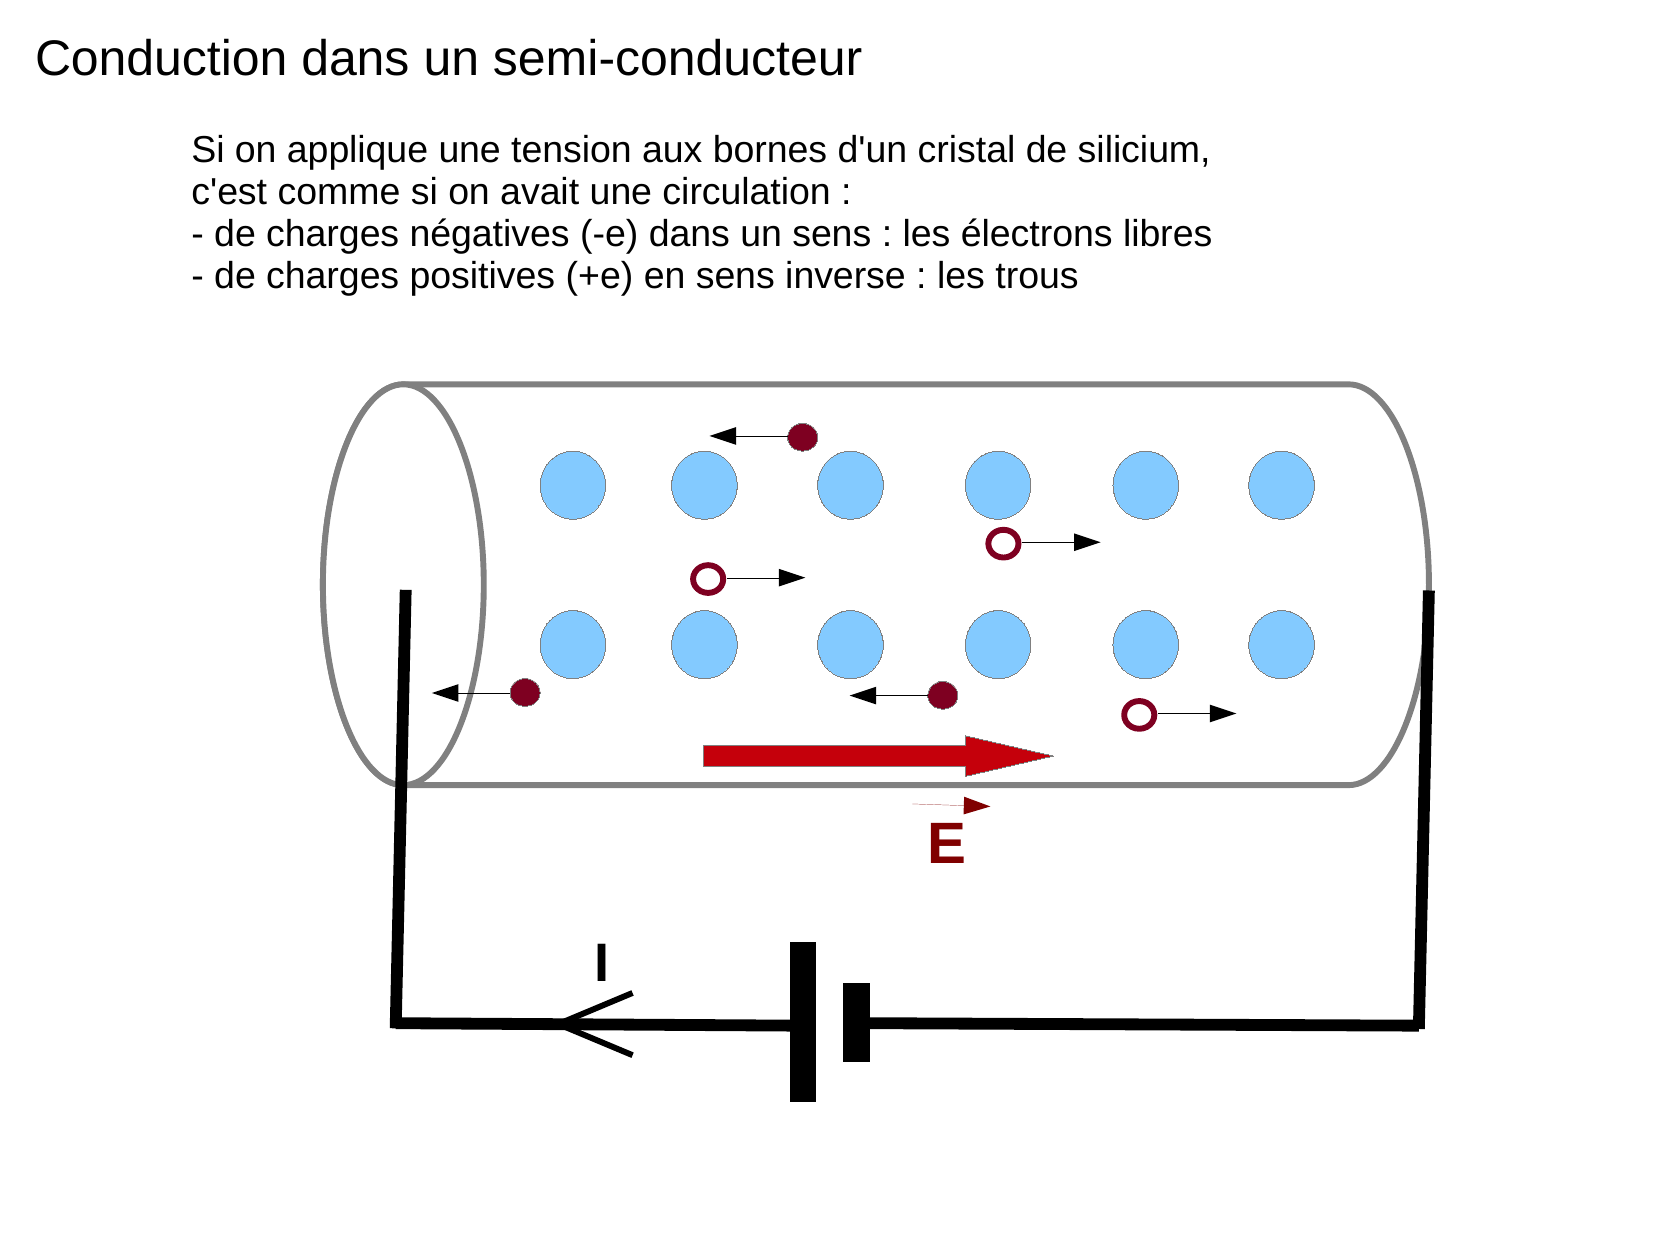

Conduction dans un semi-conducteur
Si on applique une tension aux bornes d'un cristal de silicium, c'est comme si on avait une circulation :
- de charges négatives (-e) dans un sens : les électrons libres
- de charges positives (+e) en sens inverse : les trous
E
I